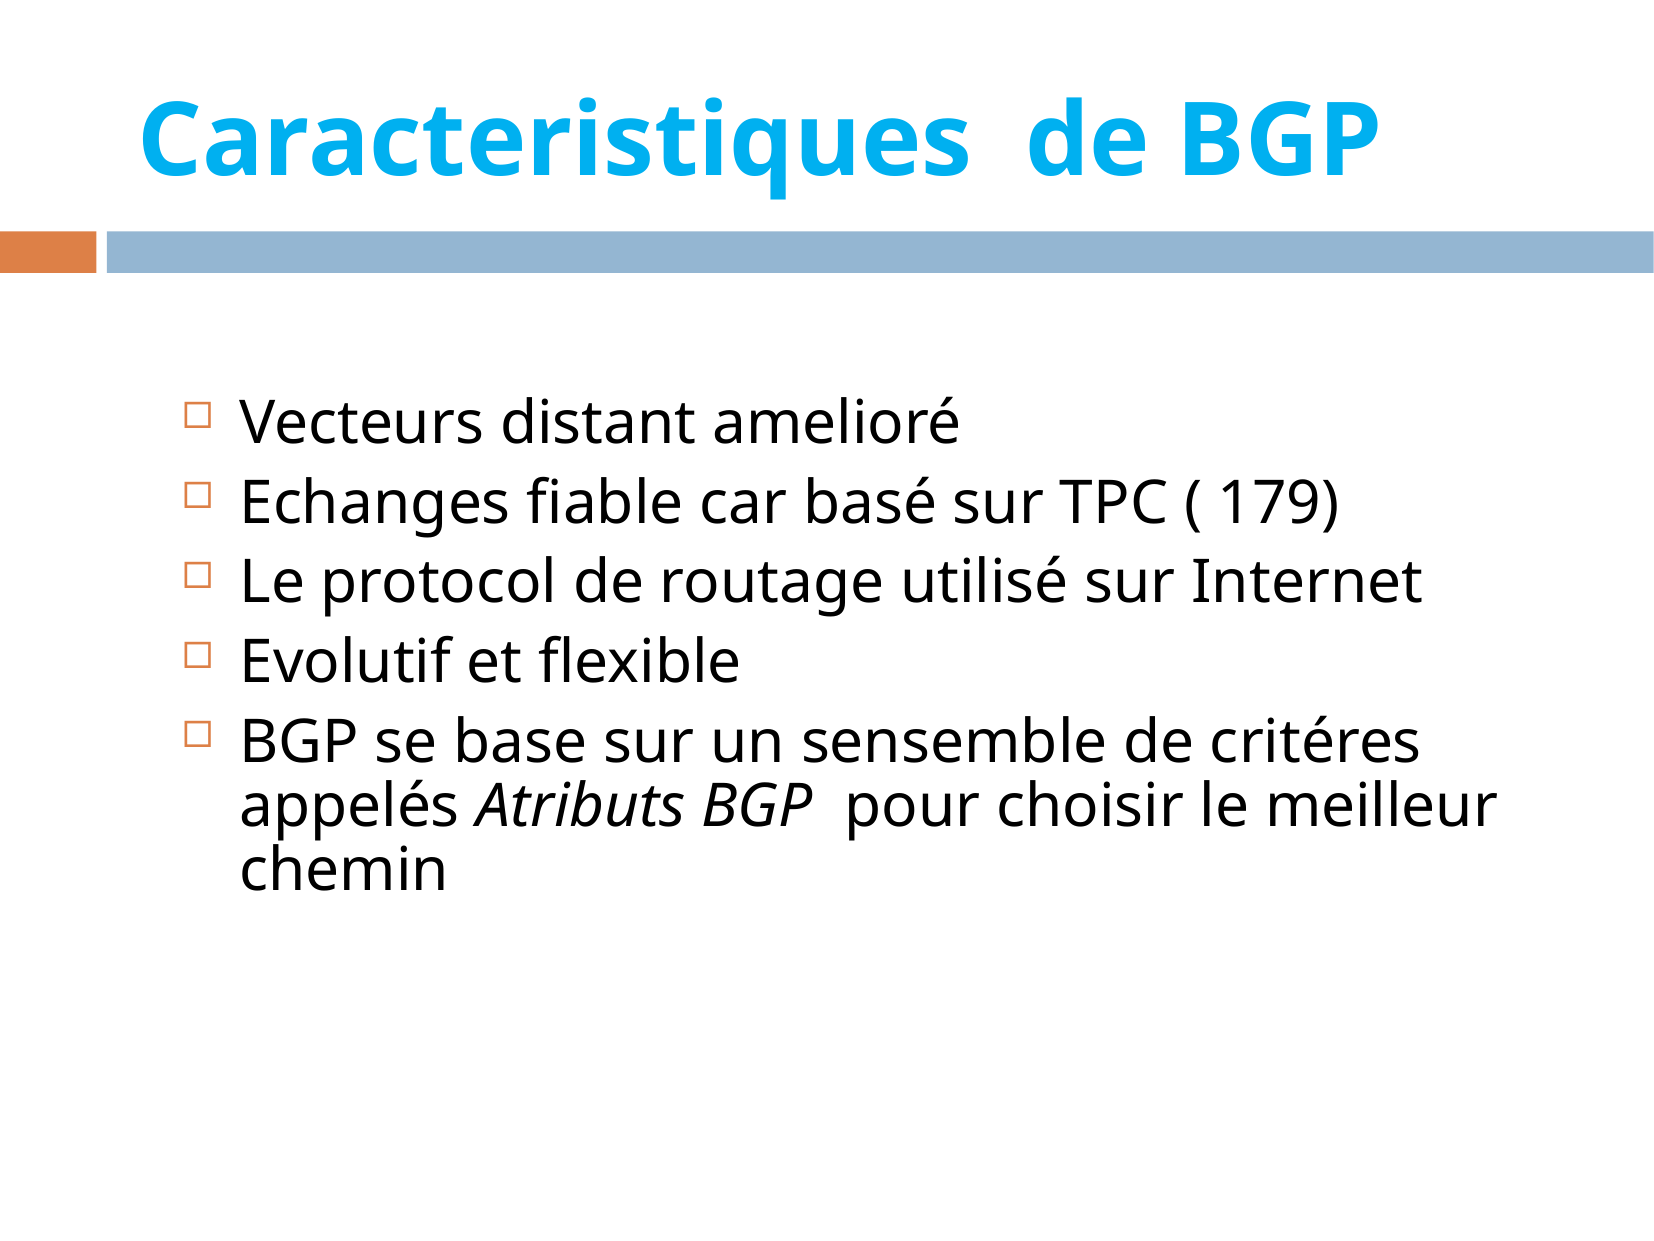

# Caracteristiques de BGP
Vecteurs distant amelioré
Echanges fiable car basé sur TPC ( 179)
Le protocol de routage utilisé sur Internet
Evolutif et flexible
BGP se base sur un sensemble de critéres appelés Atributs BGP pour choisir le meilleur chemin